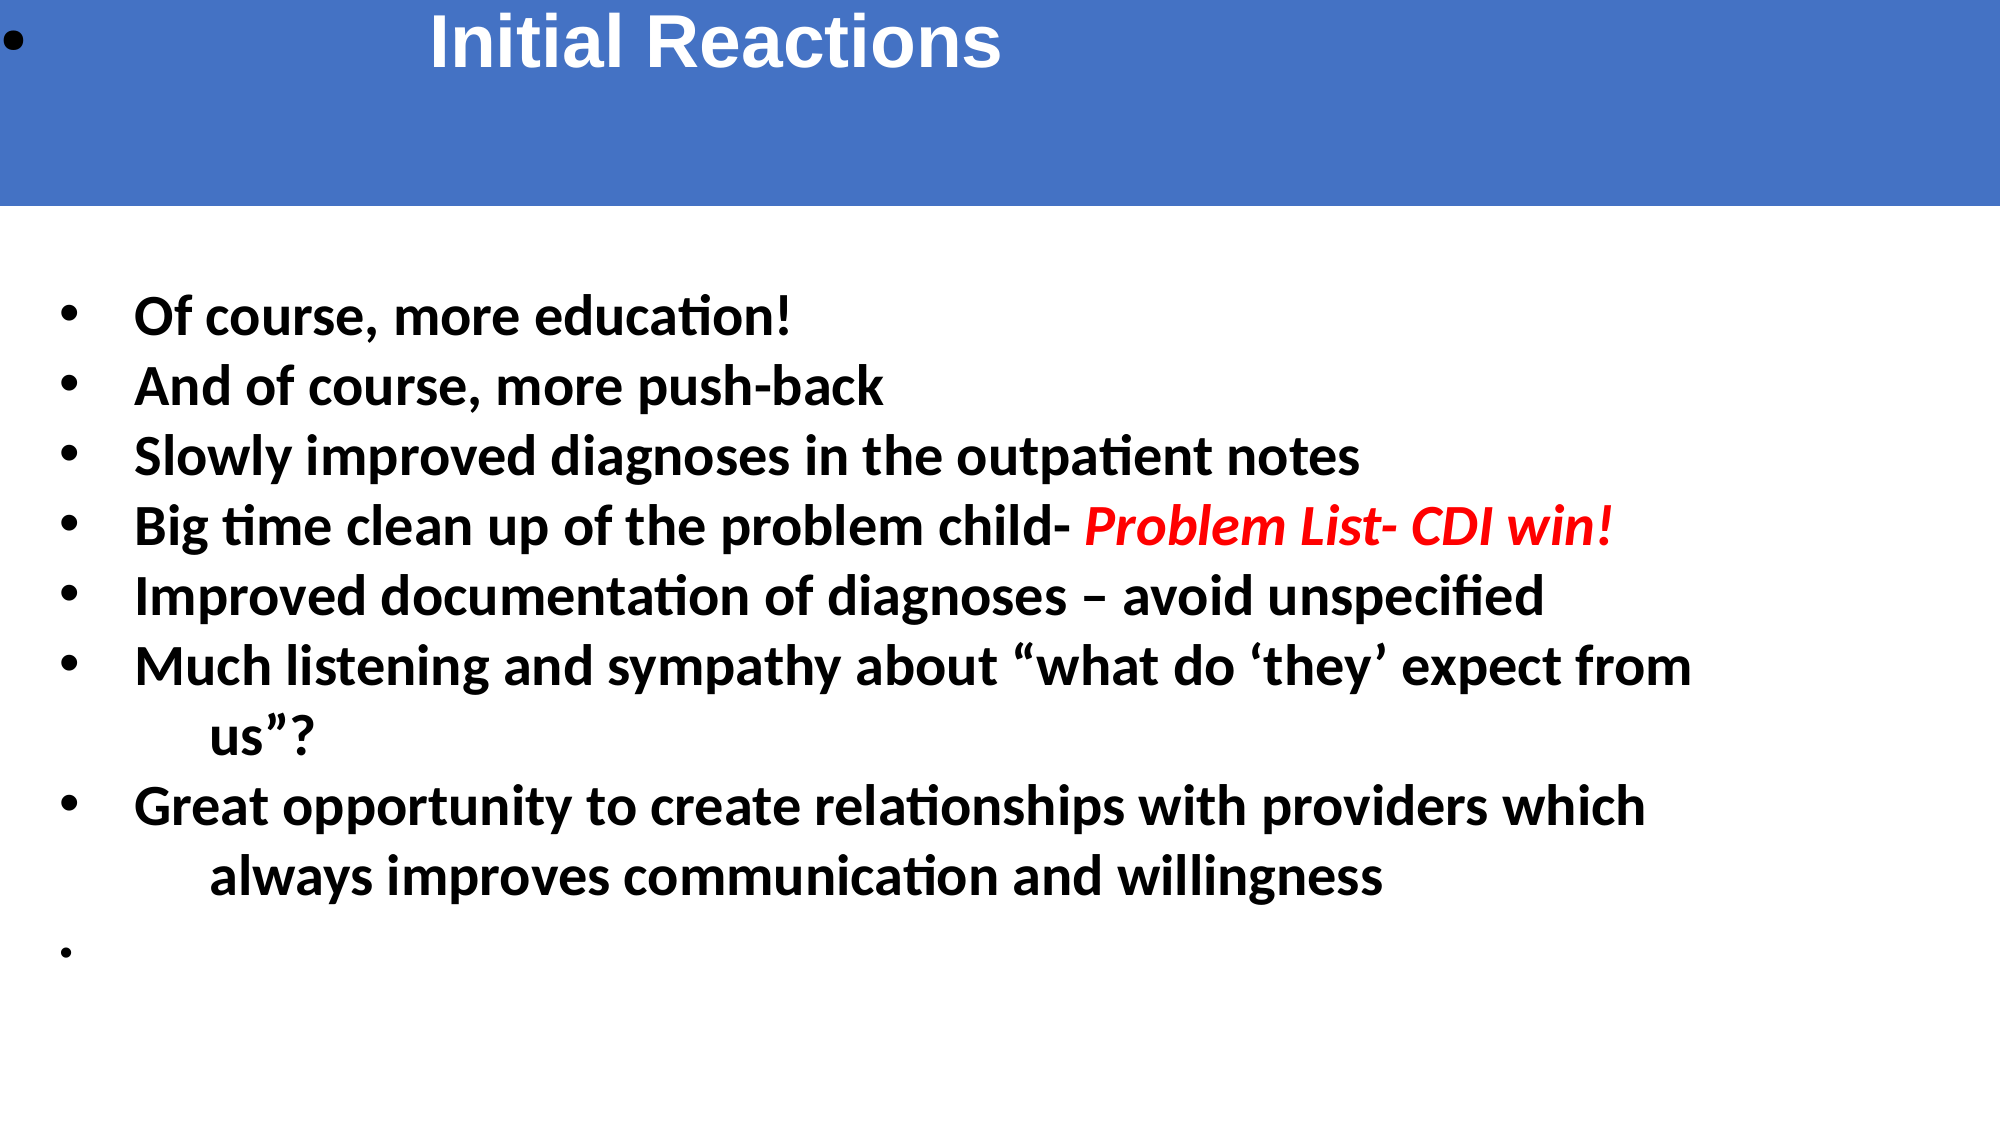

| Initial Reactions |
| --- |
Of course, more education!
And of course, more push-back
Slowly improved diagnoses in the outpatient notes
Big time clean up of the problem child- Problem List- CDI win!
Improved documentation of diagnoses – avoid unspecified
Much listening and sympathy about “what do ‘they’ expect from us”?
Great opportunity to create relationships with providers which always improves communication and willingness